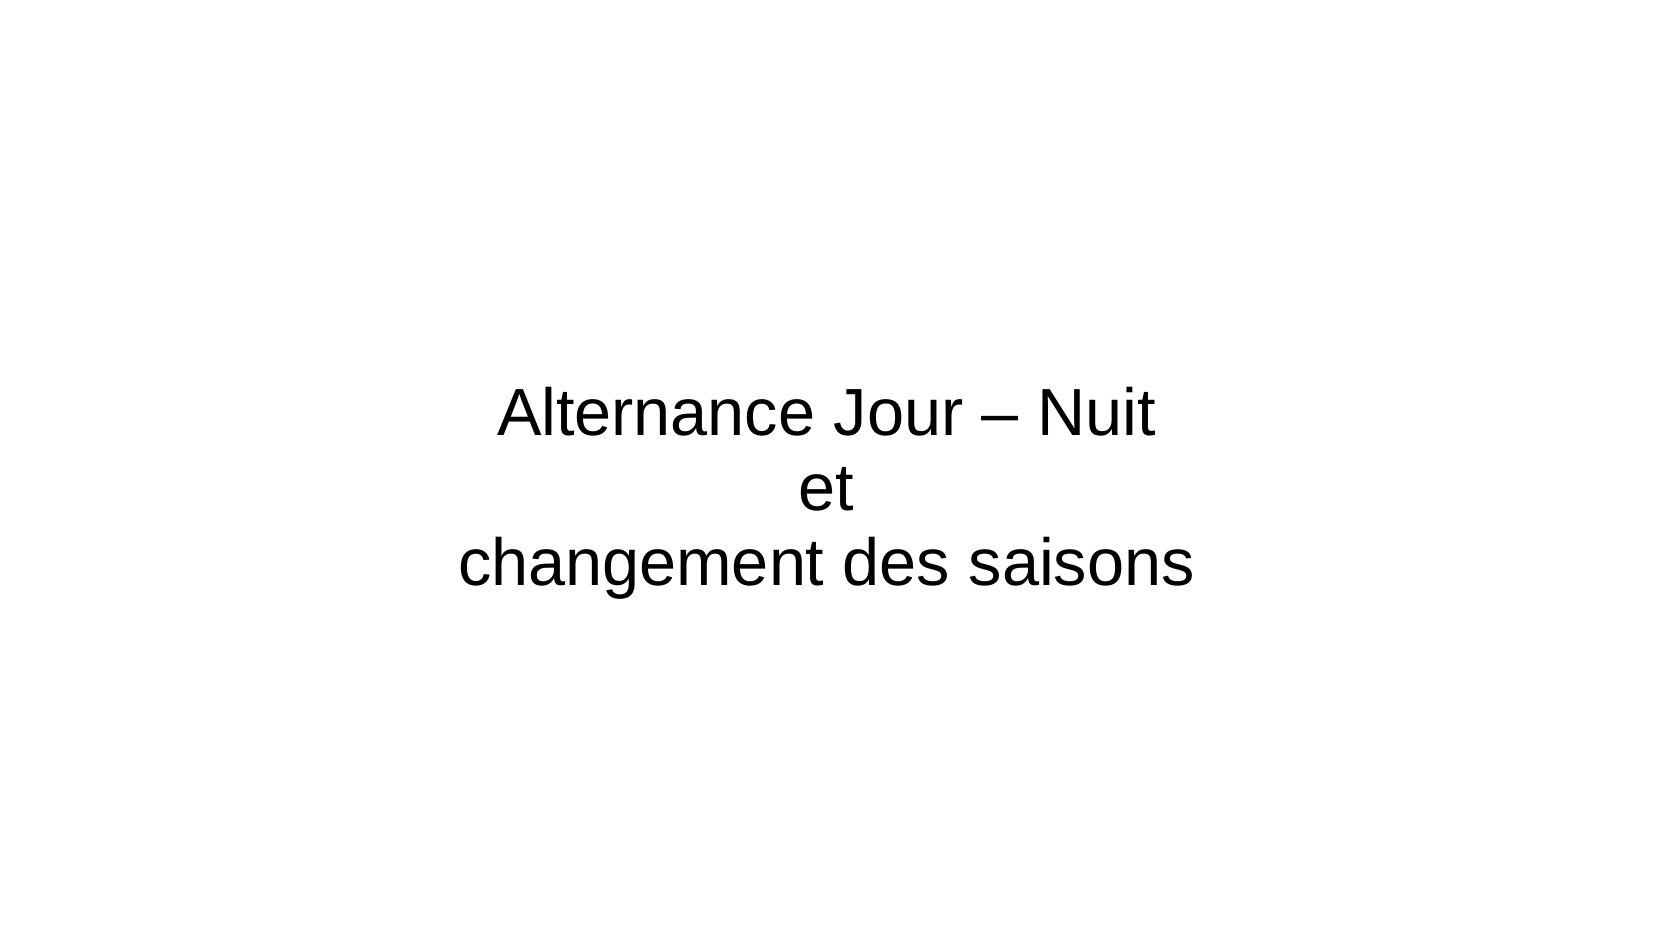

# Alternance Jour – Nuit
et
changement des saisons